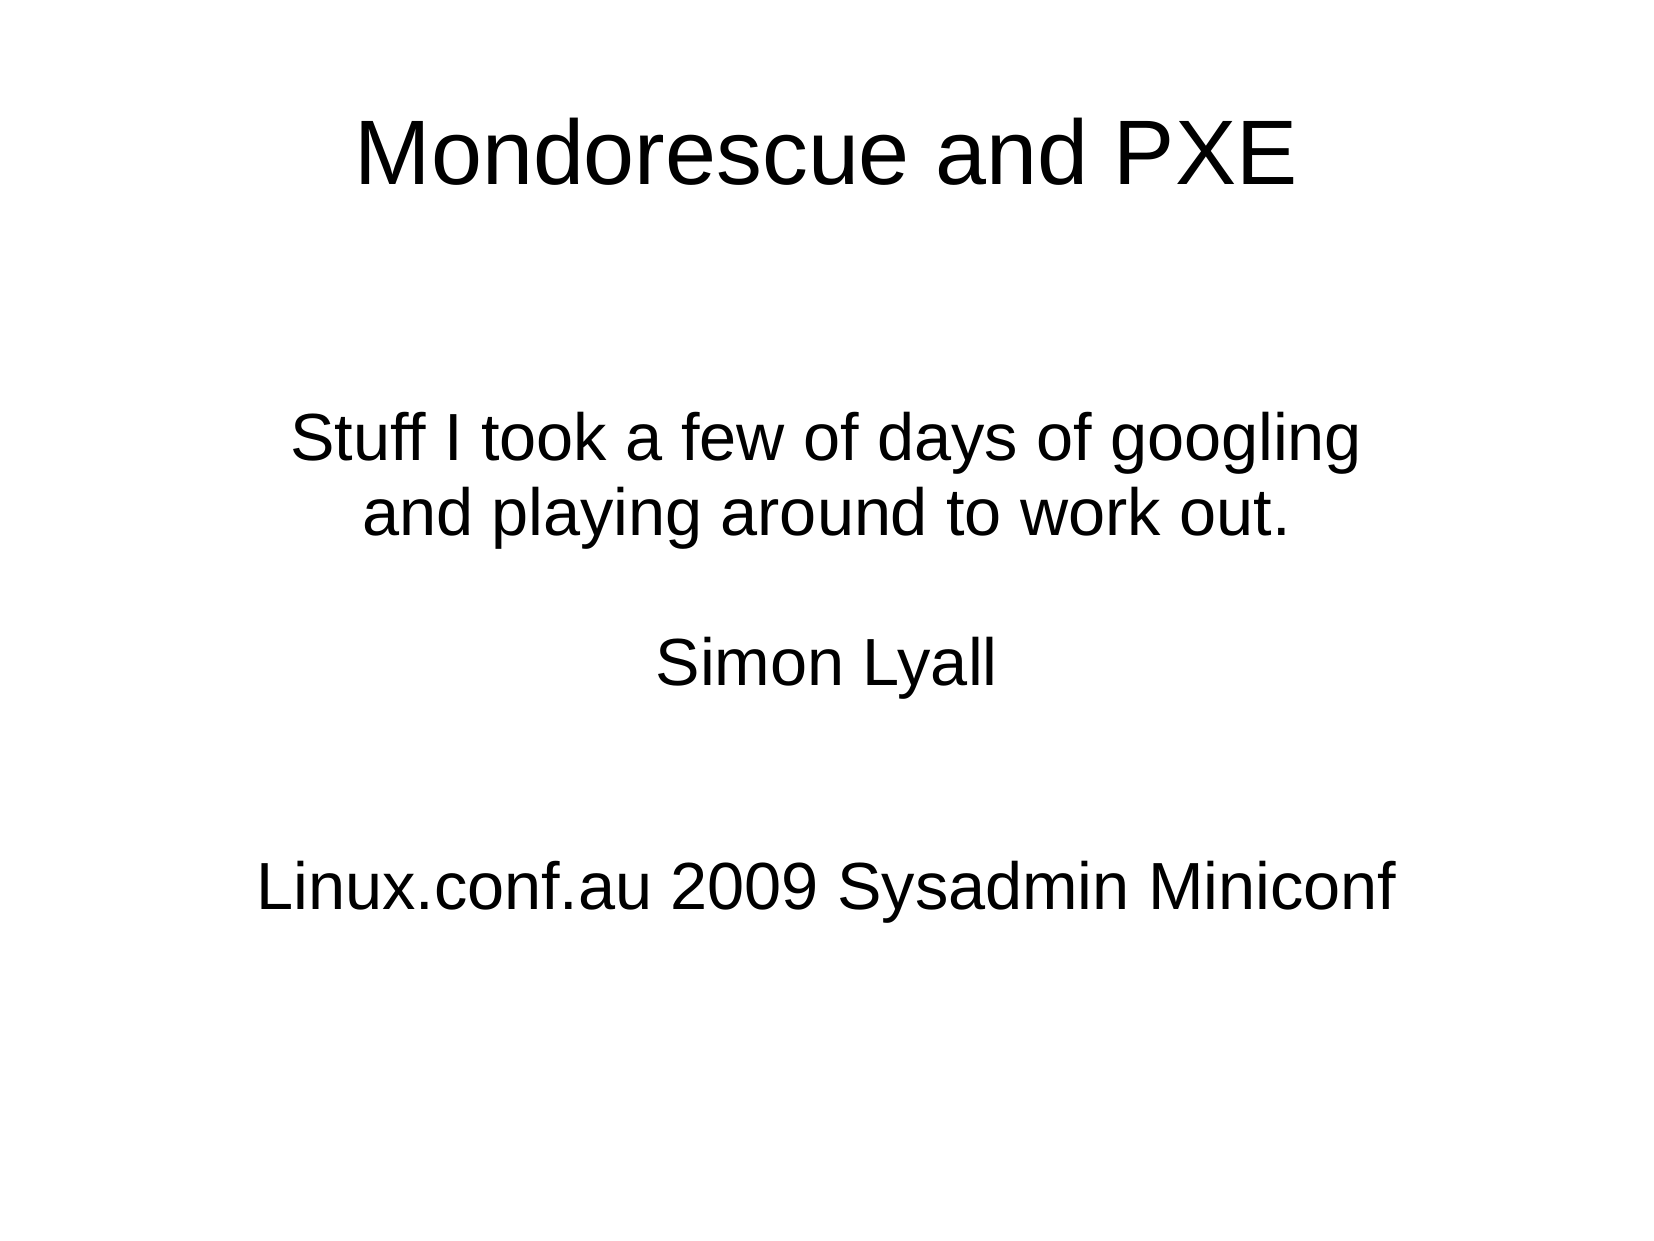

# Mondorescue and PXE
Stuff I took a few of days of googling
and playing around to work out.
Simon Lyall
Linux.conf.au 2009 Sysadmin Miniconf